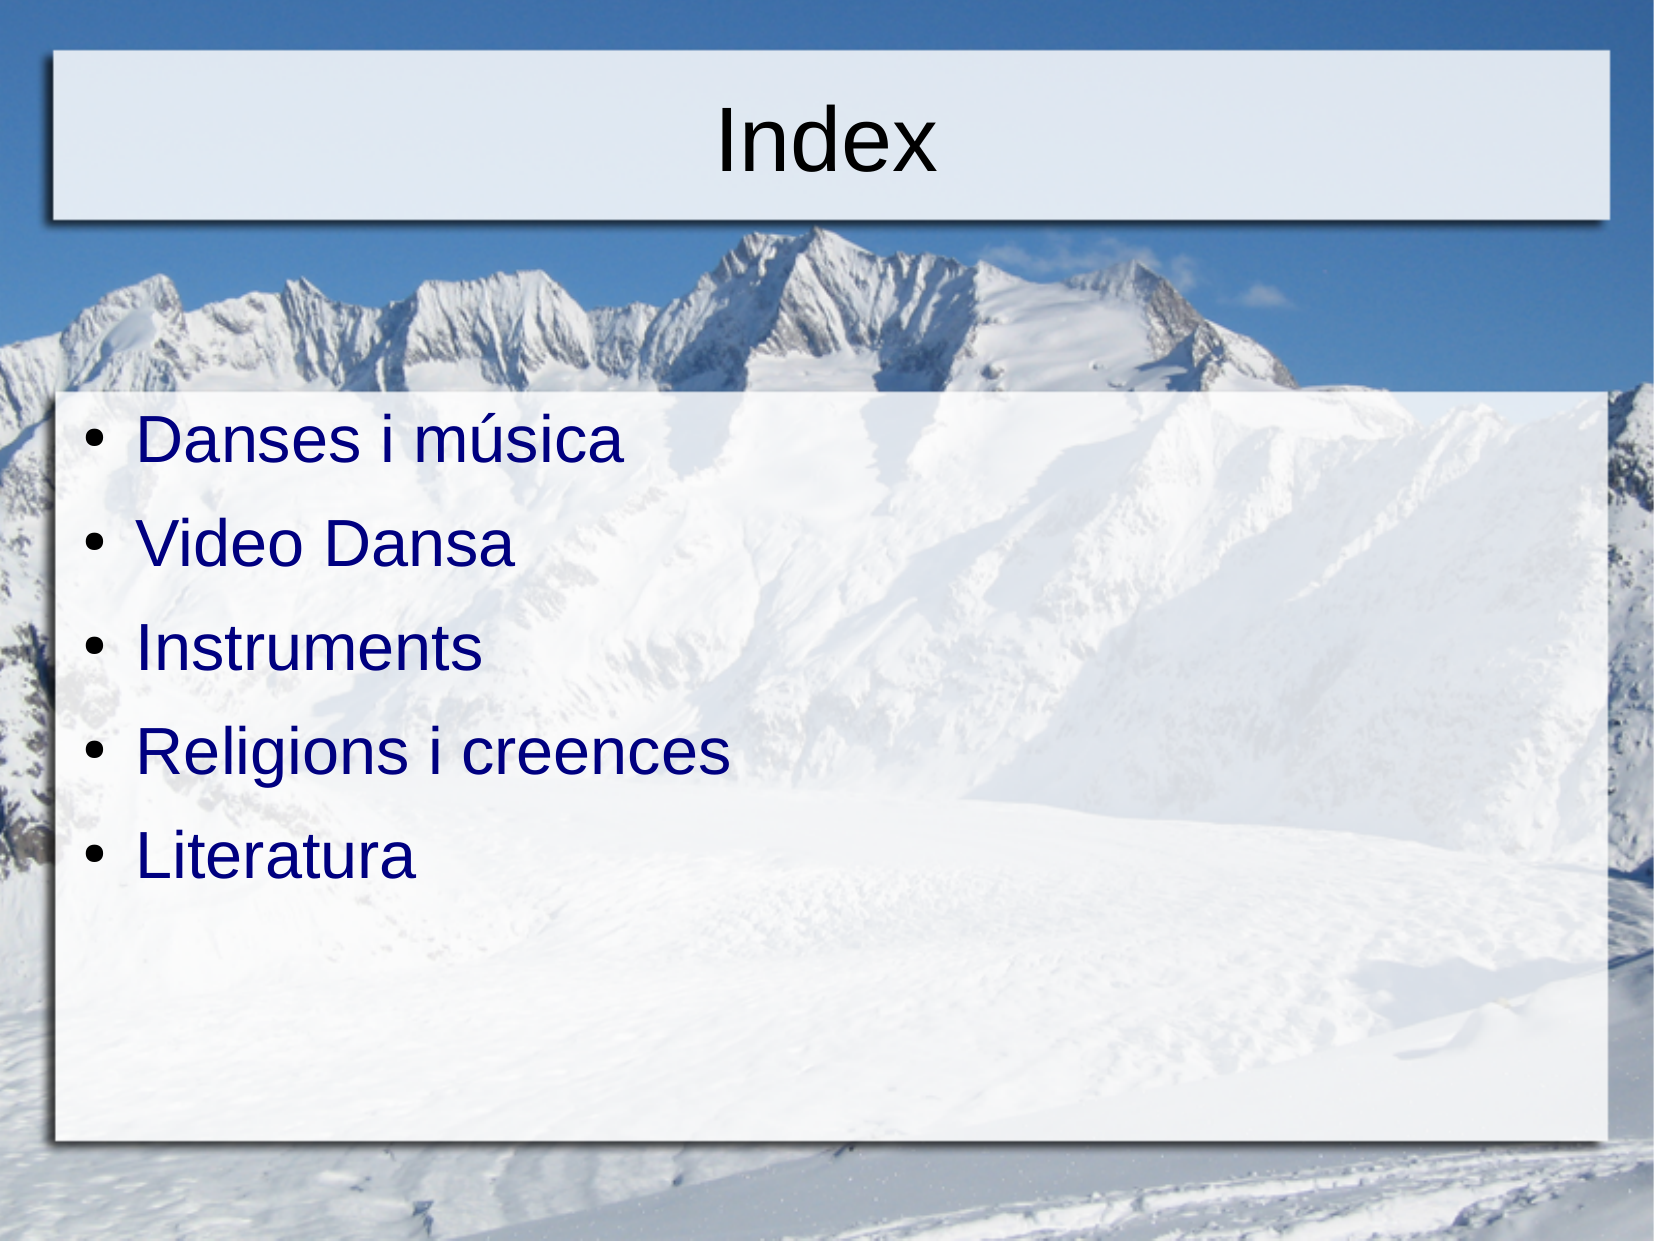

# Index
Danses i música
Video Dansa
Instruments
Religions i creences
Literatura